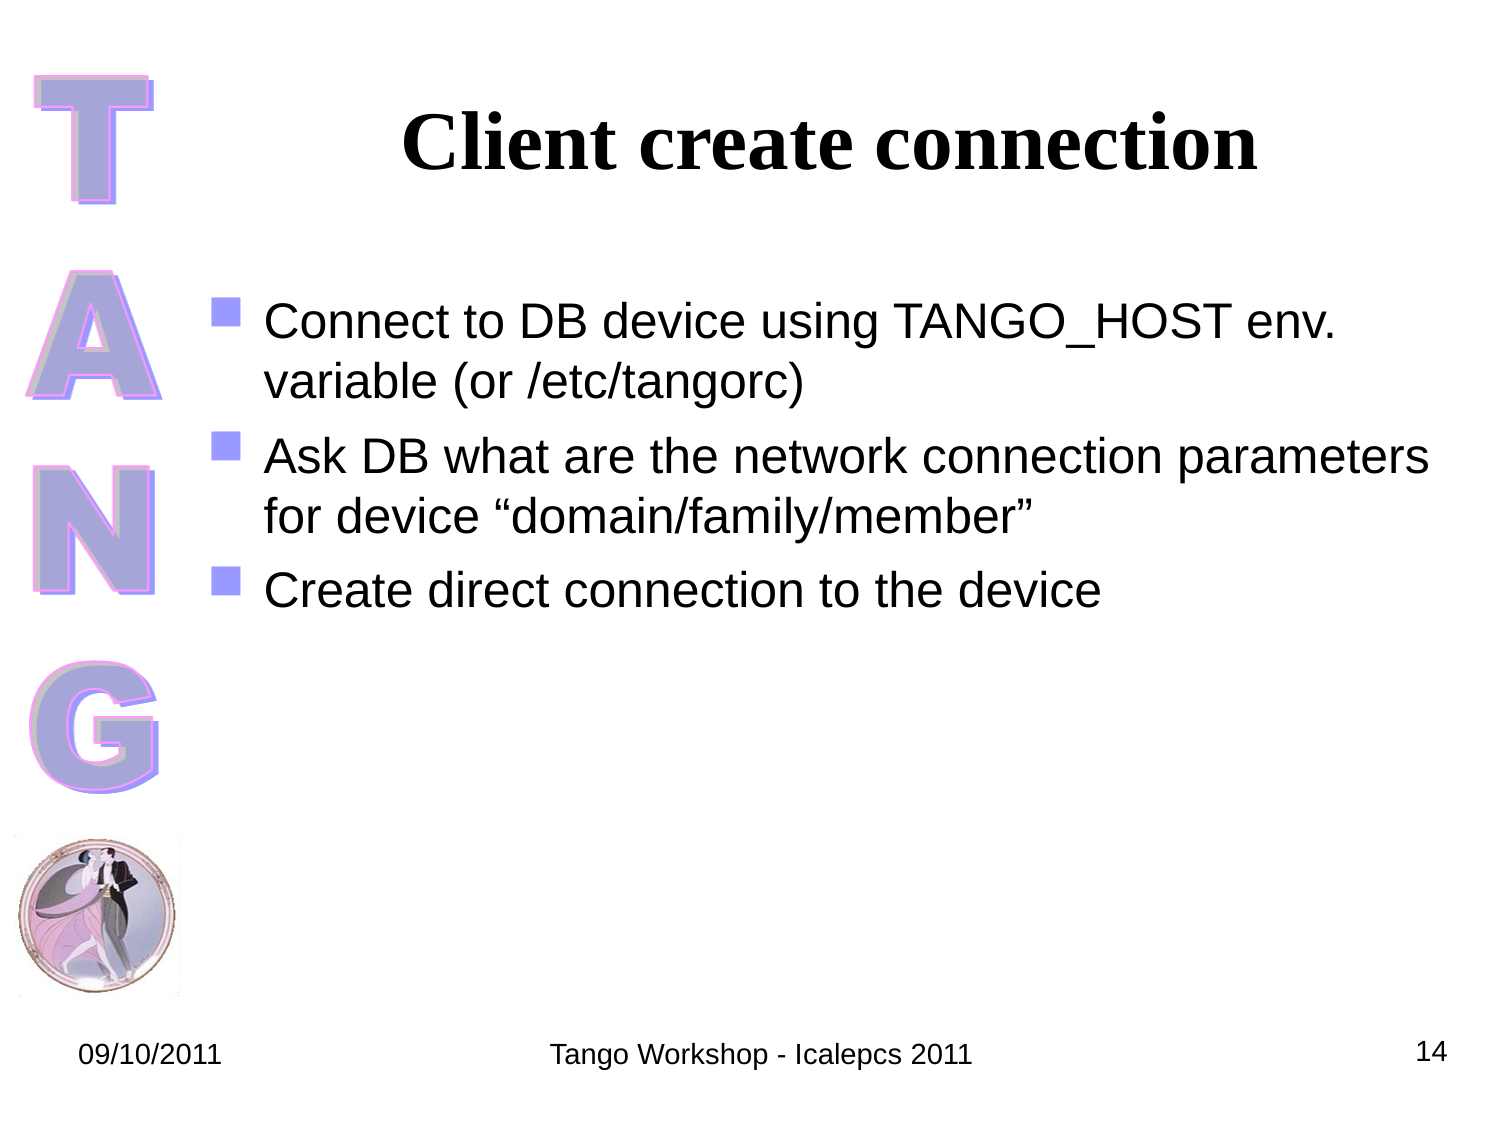

# Client create connection
Connect to DB device using TANGO_HOST env. variable (or /etc/tangorc)
Ask DB what are the network connection parameters for device “domain/family/member”
Create direct connection to the device
14
09/10/2011
Tango workshop - Icalepcs 2011